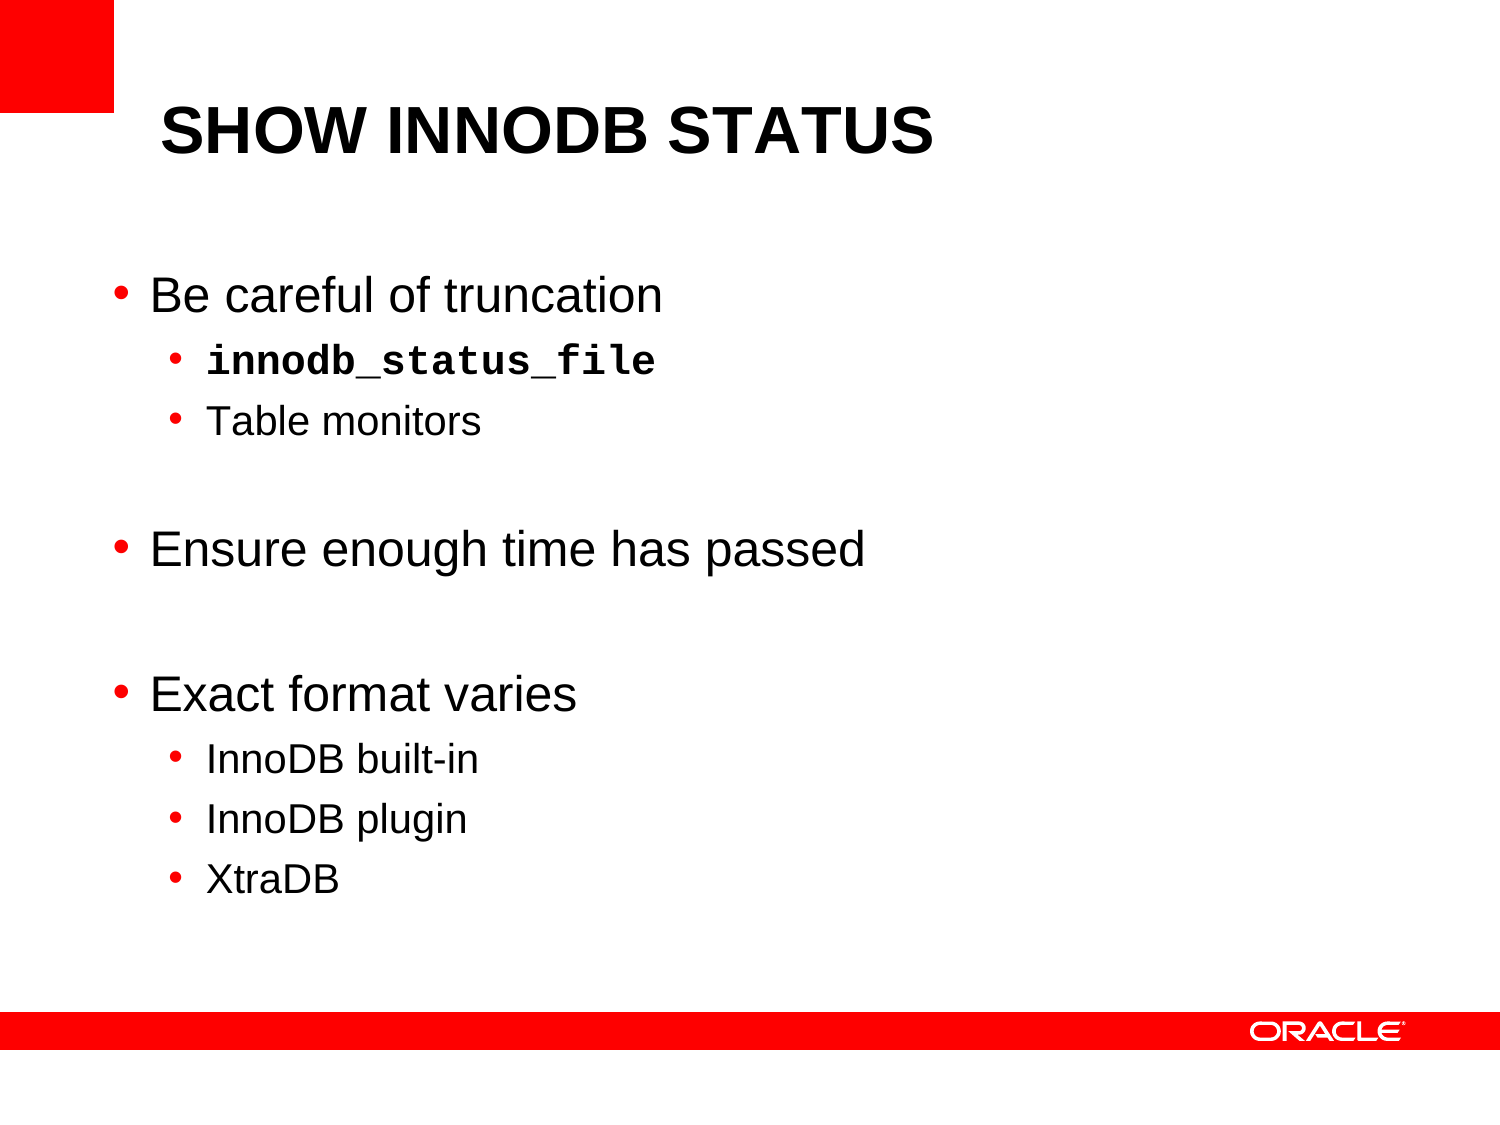

# SHOW INNODB STATUS
Be careful of truncation
innodb_status_file
Table monitors
Ensure enough time has passed
Exact format varies
InnoDB built-in
InnoDB plugin
XtraDB